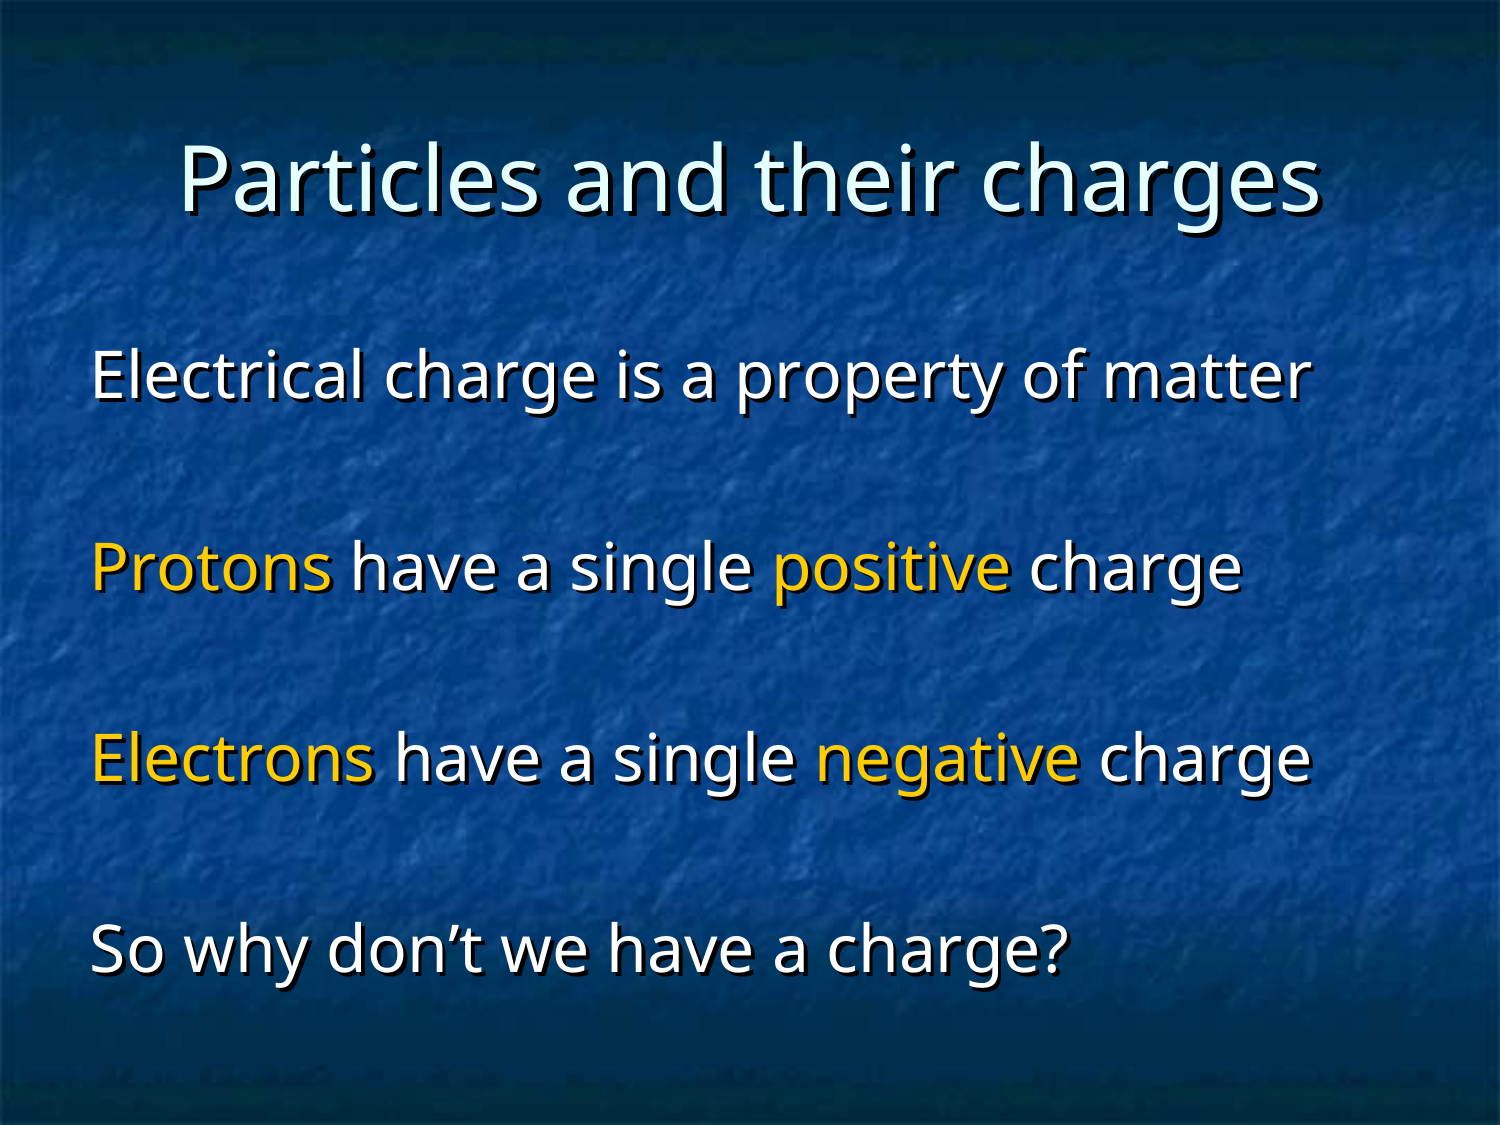

# Particles and their charges
Electrical charge is a property of matter
Protons have a single positive charge
Electrons have a single negative charge
So why don’t we have a charge?